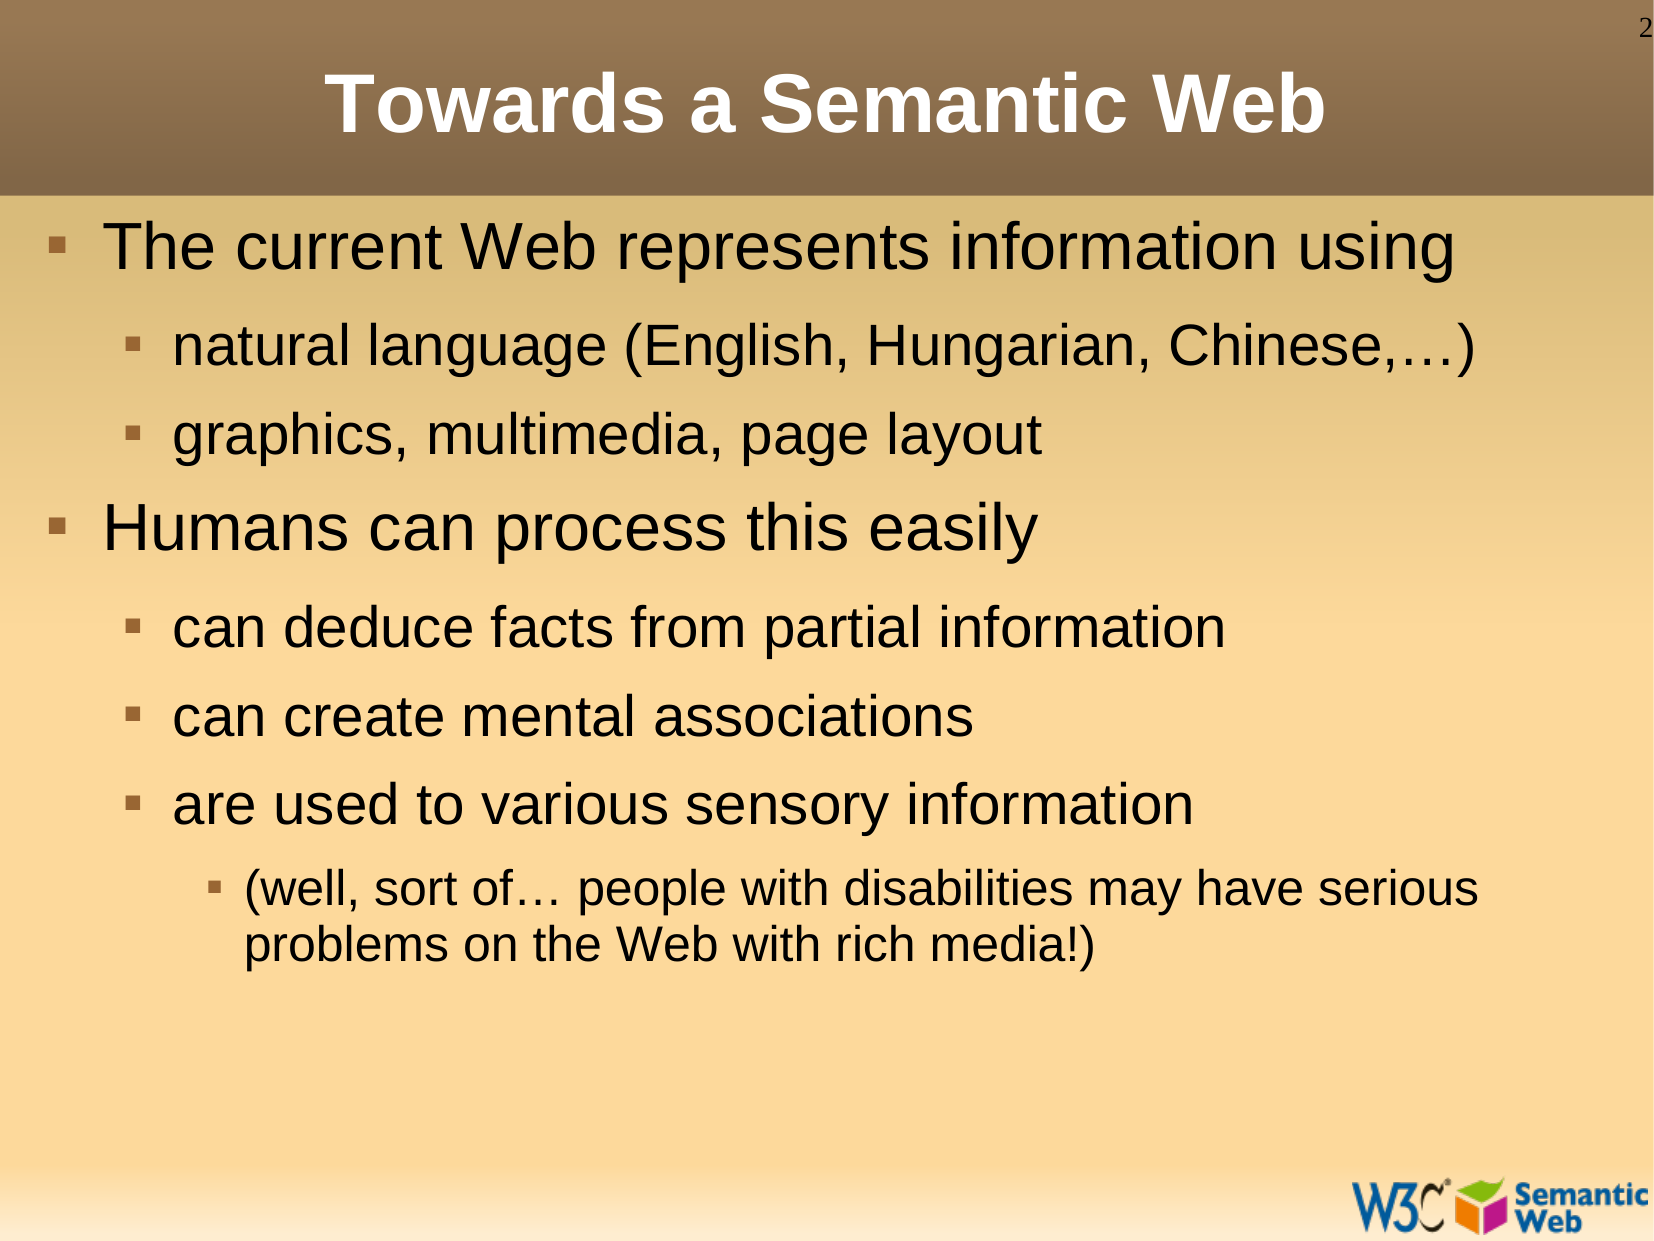

# Towards a Semantic Web
2
The current Web represents information using
natural language (English, Hungarian, Chinese,…)
graphics, multimedia, page layout
Humans can process this easily
can deduce facts from partial information
can create mental associations
are used to various sensory information
(well, sort of… people with disabilities may have serious problems on the Web with rich media!)